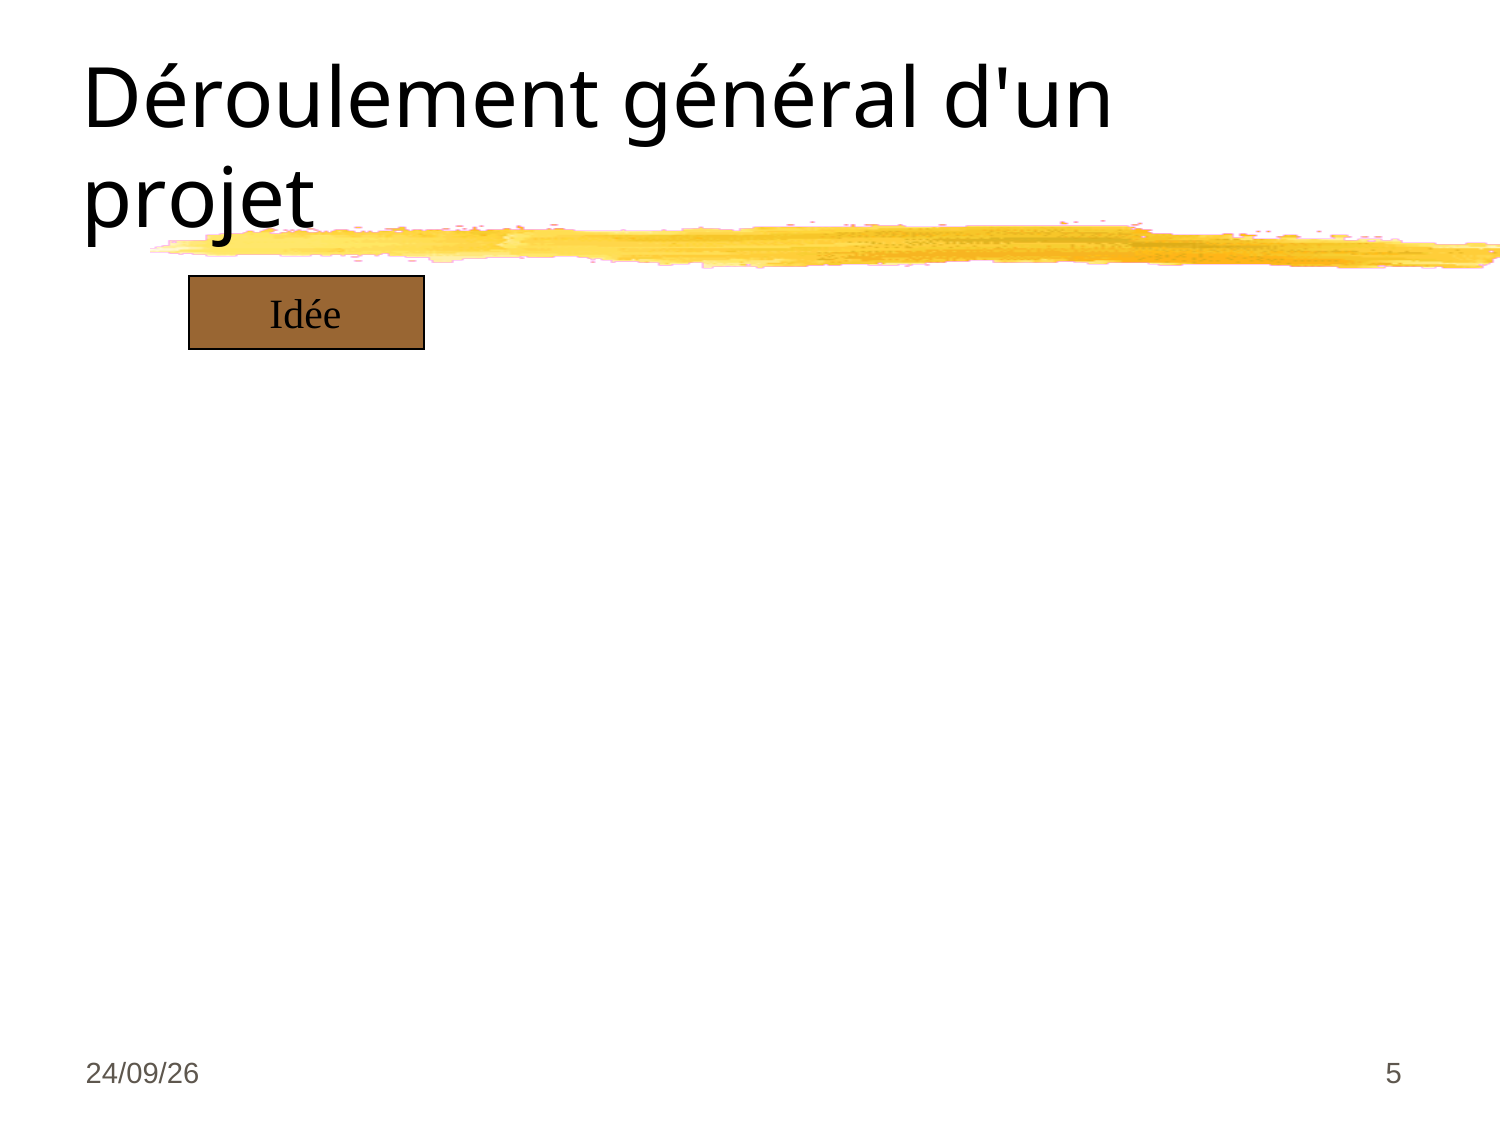

# Déroulement général d'un projet
Idée
4